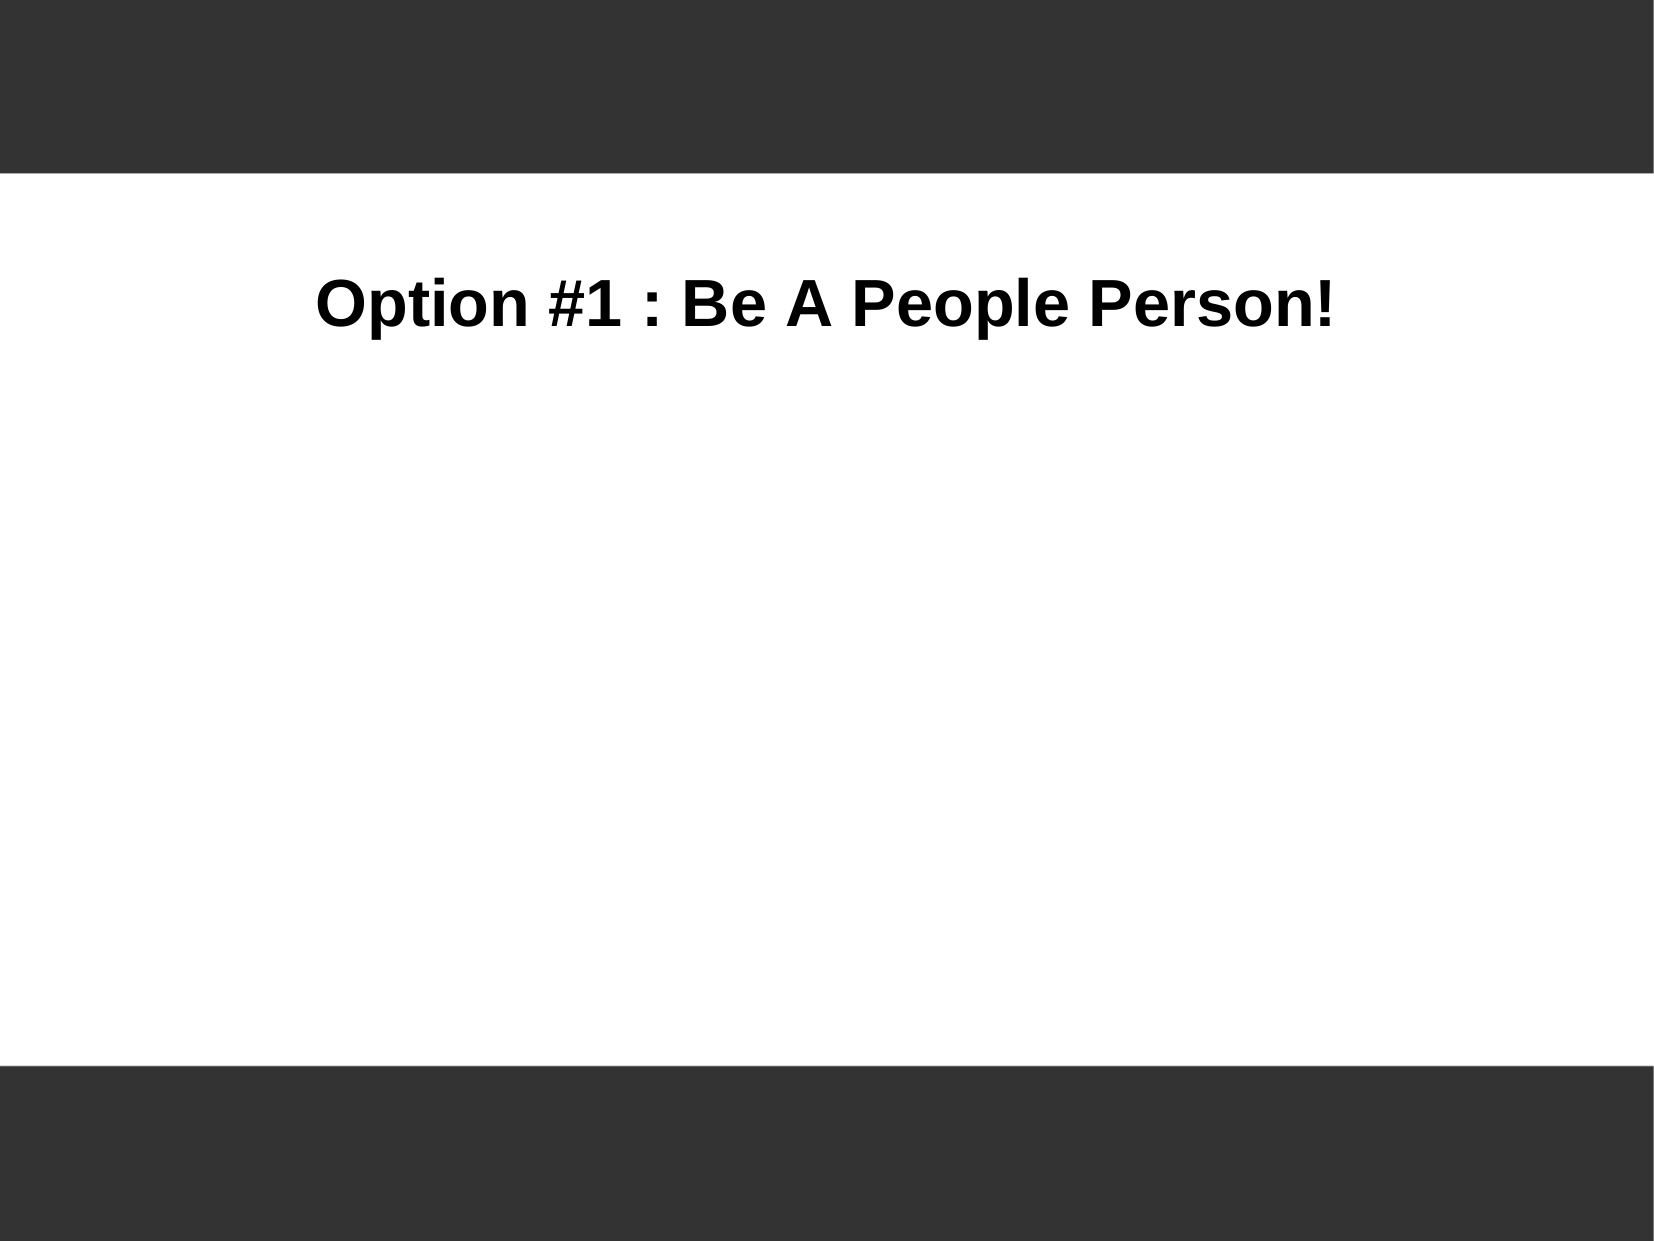

# Option #1 : Be A People Person!